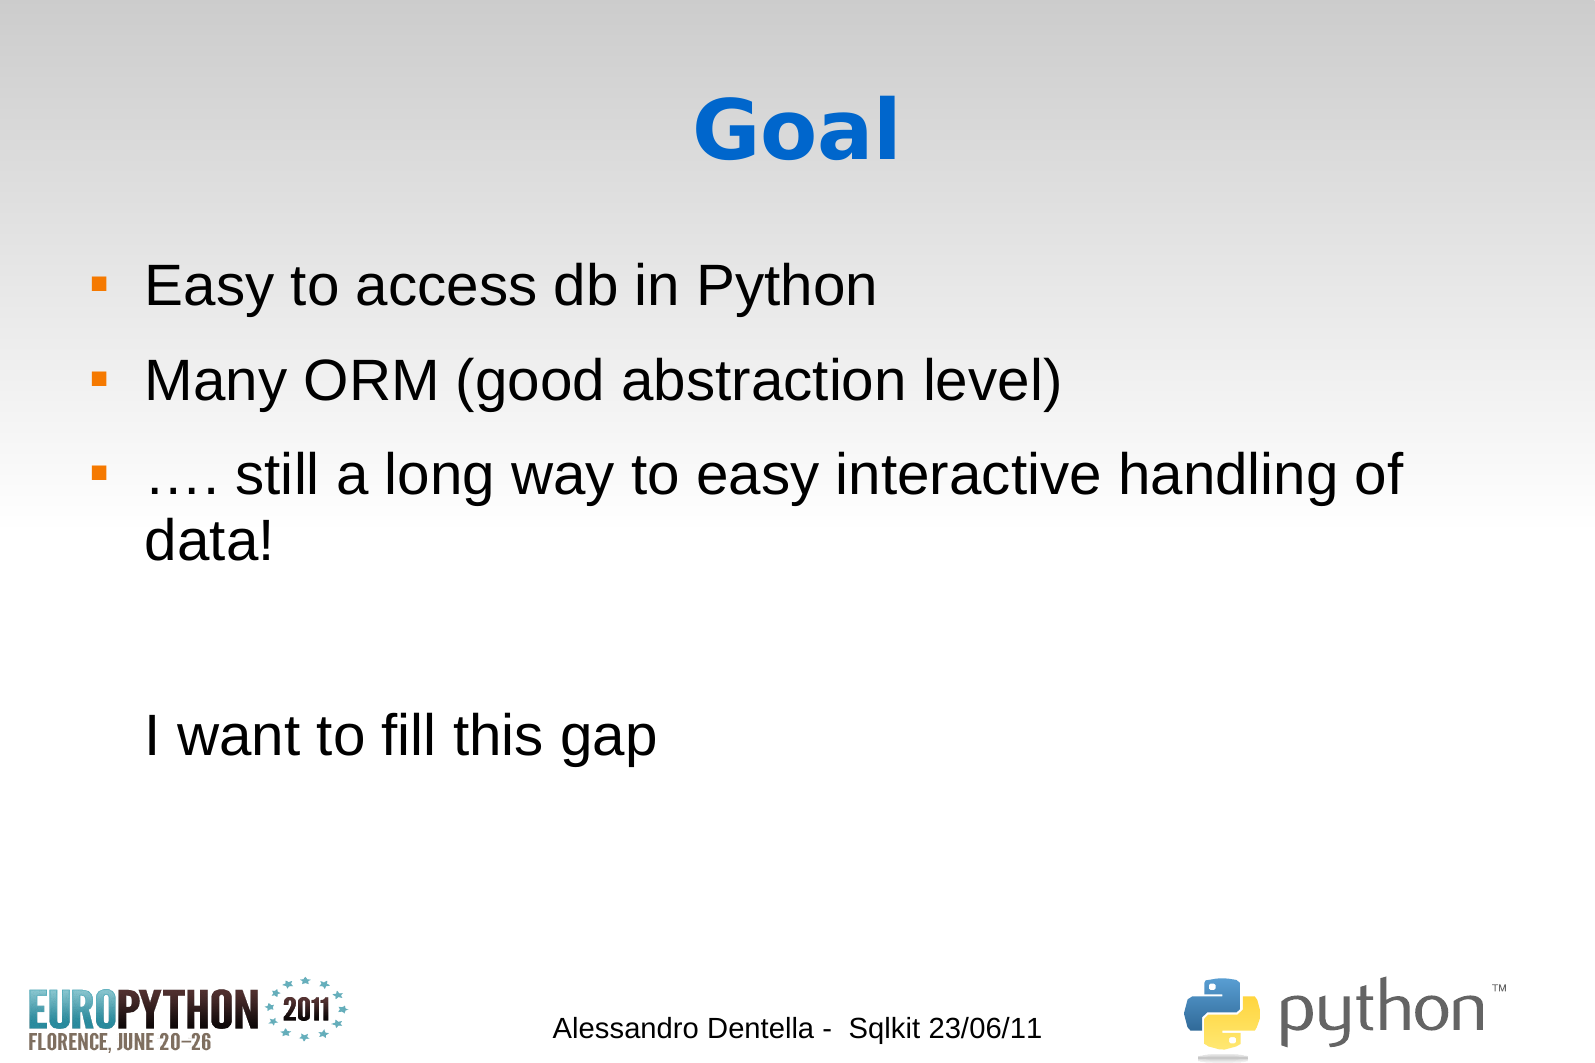

Goal
# Easy to access db in Python
Many ORM (good abstraction level)
…. still a long way to easy interactive handling of data!
I want to fill this gap